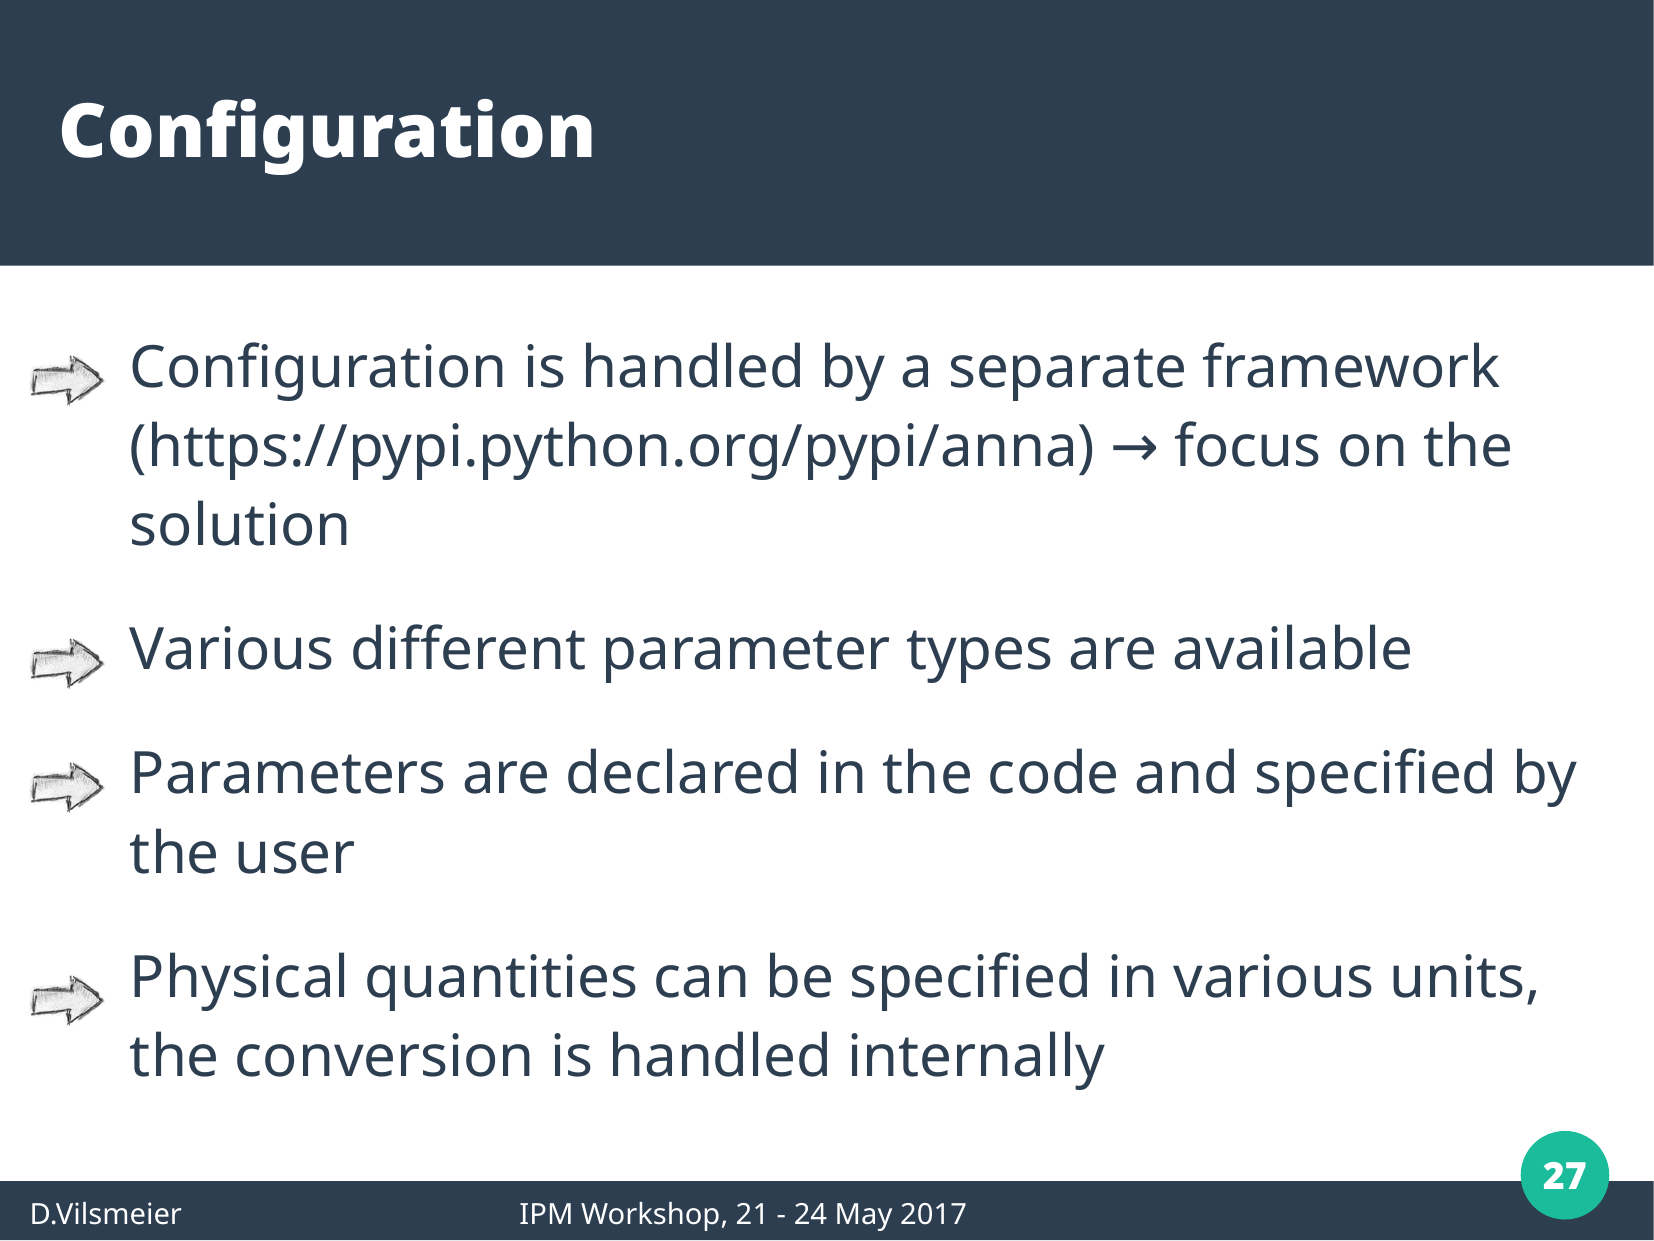

# Configuration
Configuration is handled by a separate framework (https://pypi.python.org/pypi/anna) → focus on the solution
Various different parameter types are available
Parameters are declared in the code and specified by the user
Physical quantities can be specified in various units, the conversion is handled internally
27
D.Vilsmeier IPM Workshop, 21 - 24 May 2017